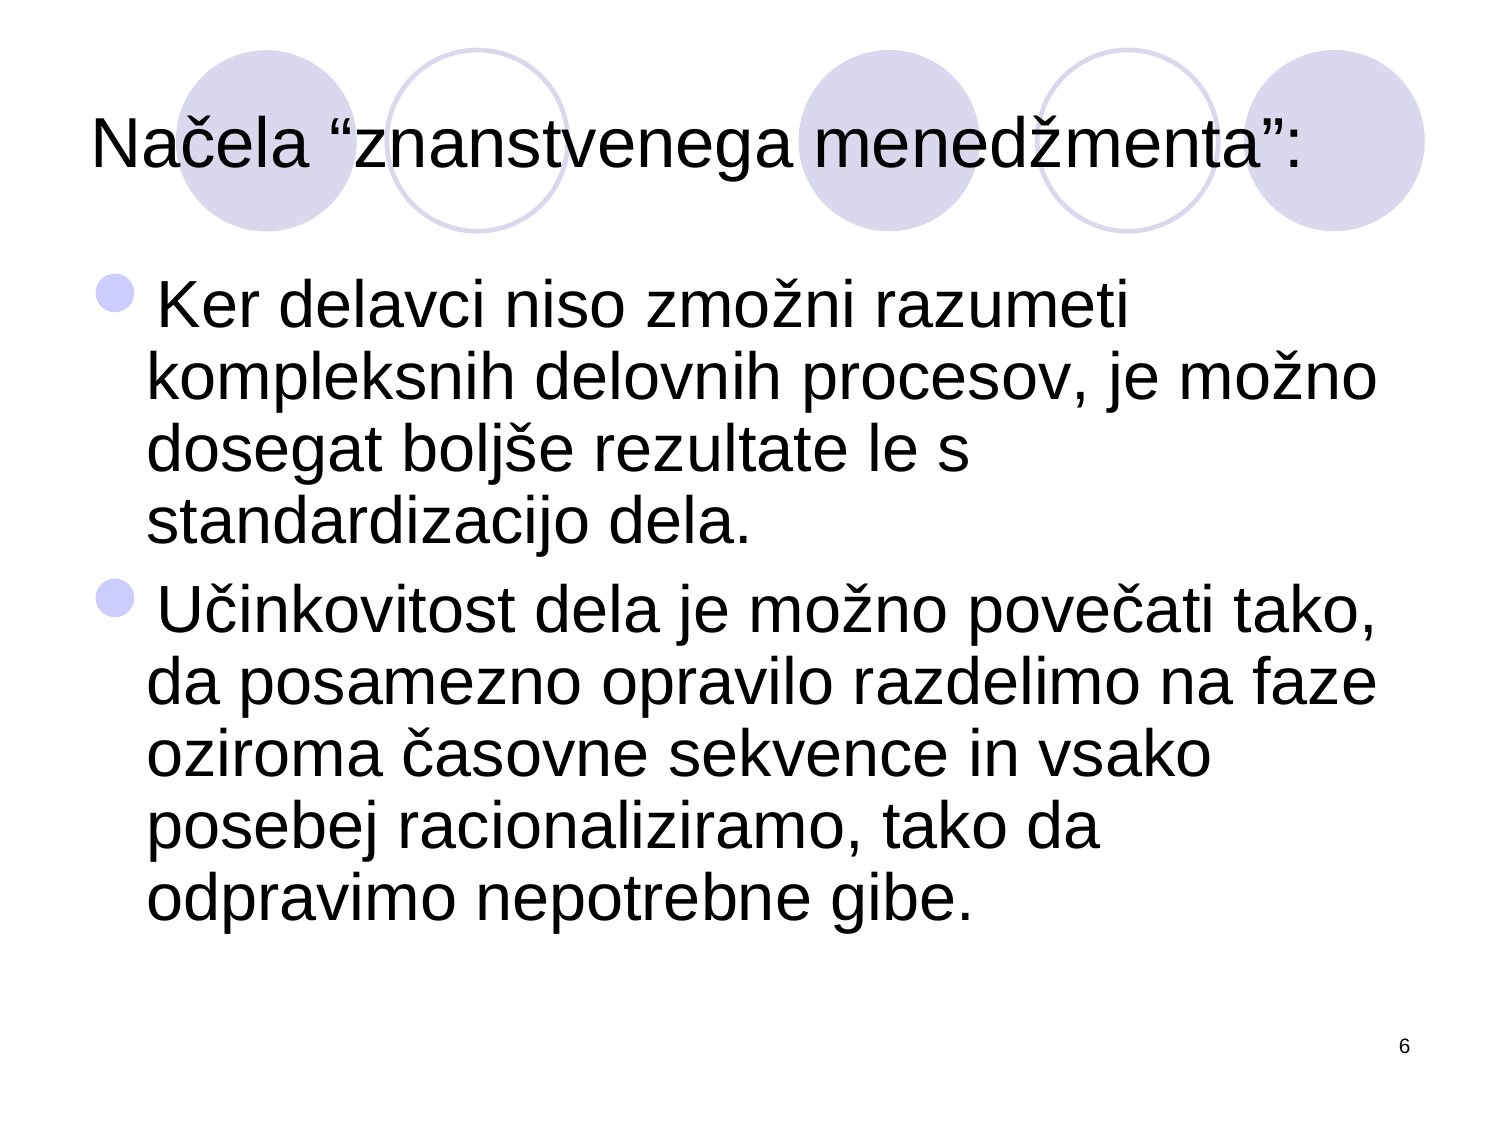

# Načela “znanstvenega menedžmenta”:
Ker delavci niso zmožni razumeti kompleksnih delovnih procesov, je možno dosegat boljše rezultate le s standardizacijo dela.
Učinkovitost dela je možno povečati tako, da posamezno opravilo razdelimo na faze oziroma časovne sekvence in vsako posebej racionaliziramo, tako da odpravimo nepotrebne gibe.